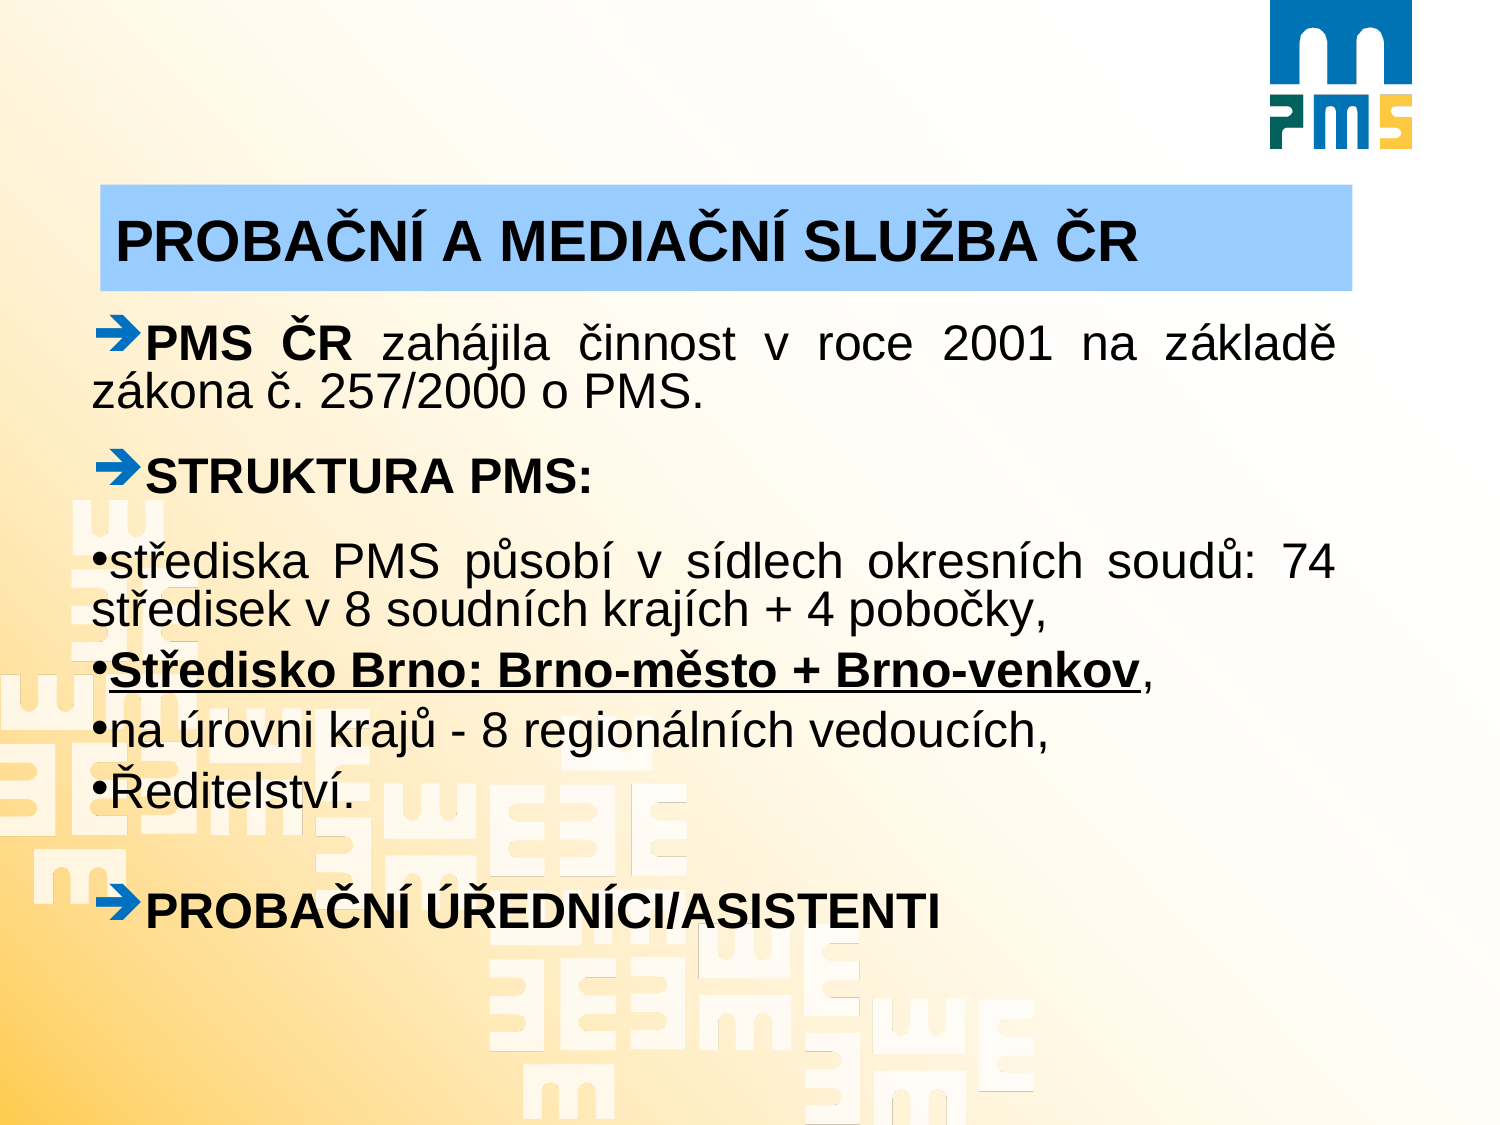

# PROBAČNÍ A MEDIAČNÍ SLUŽBA ČR
PMS ČR zahájila činnost v roce 2001 na základě zákona č. 257/2000 o PMS.
STRUKTURA PMS:
střediska PMS působí v sídlech okresních soudů: 74 středisek v 8 soudních krajích + 4 pobočky,
Středisko Brno: Brno-město + Brno-venkov,
na úrovni krajů - 8 regionálních vedoucích,
Ředitelství.
PROBAČNÍ ÚŘEDNÍCI/ASISTENTI